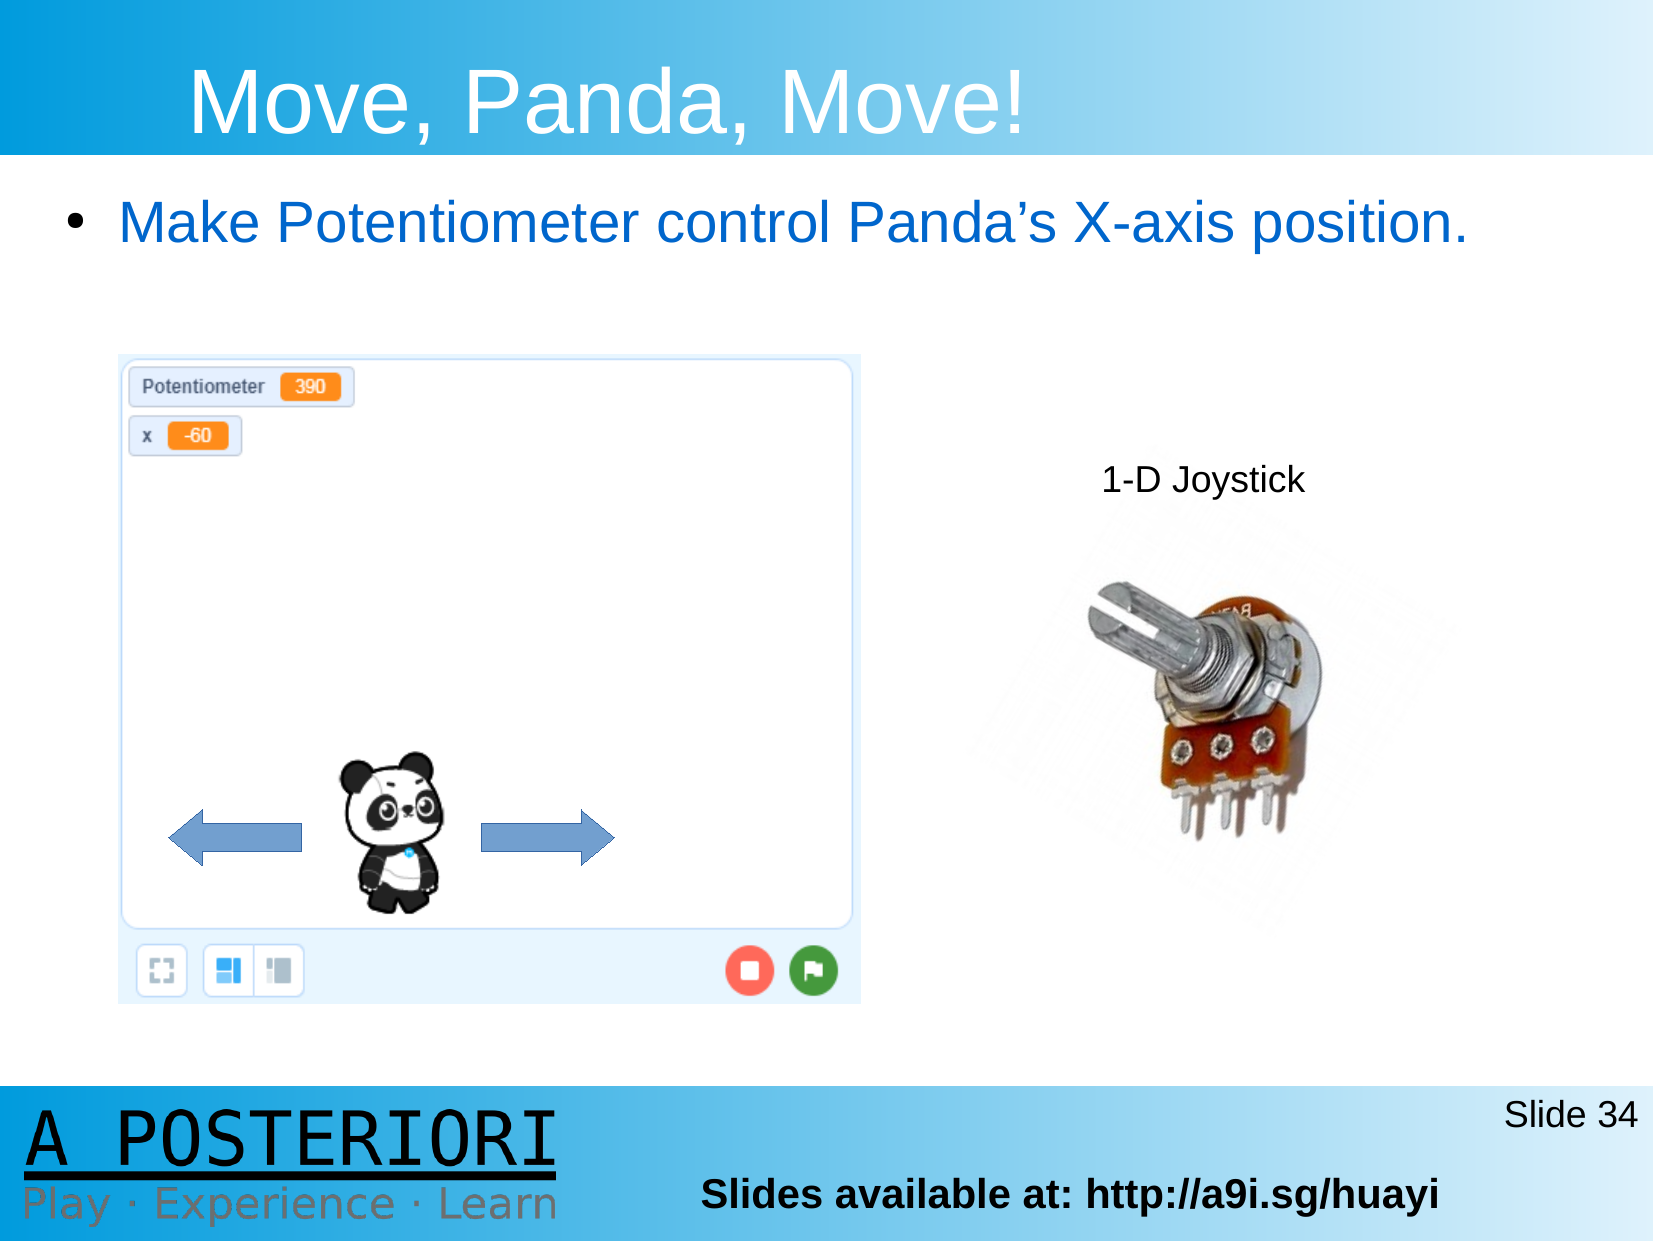

# Move, Panda, Move!
Make Potentiometer control Panda’s X-axis position.
1-D Joystick